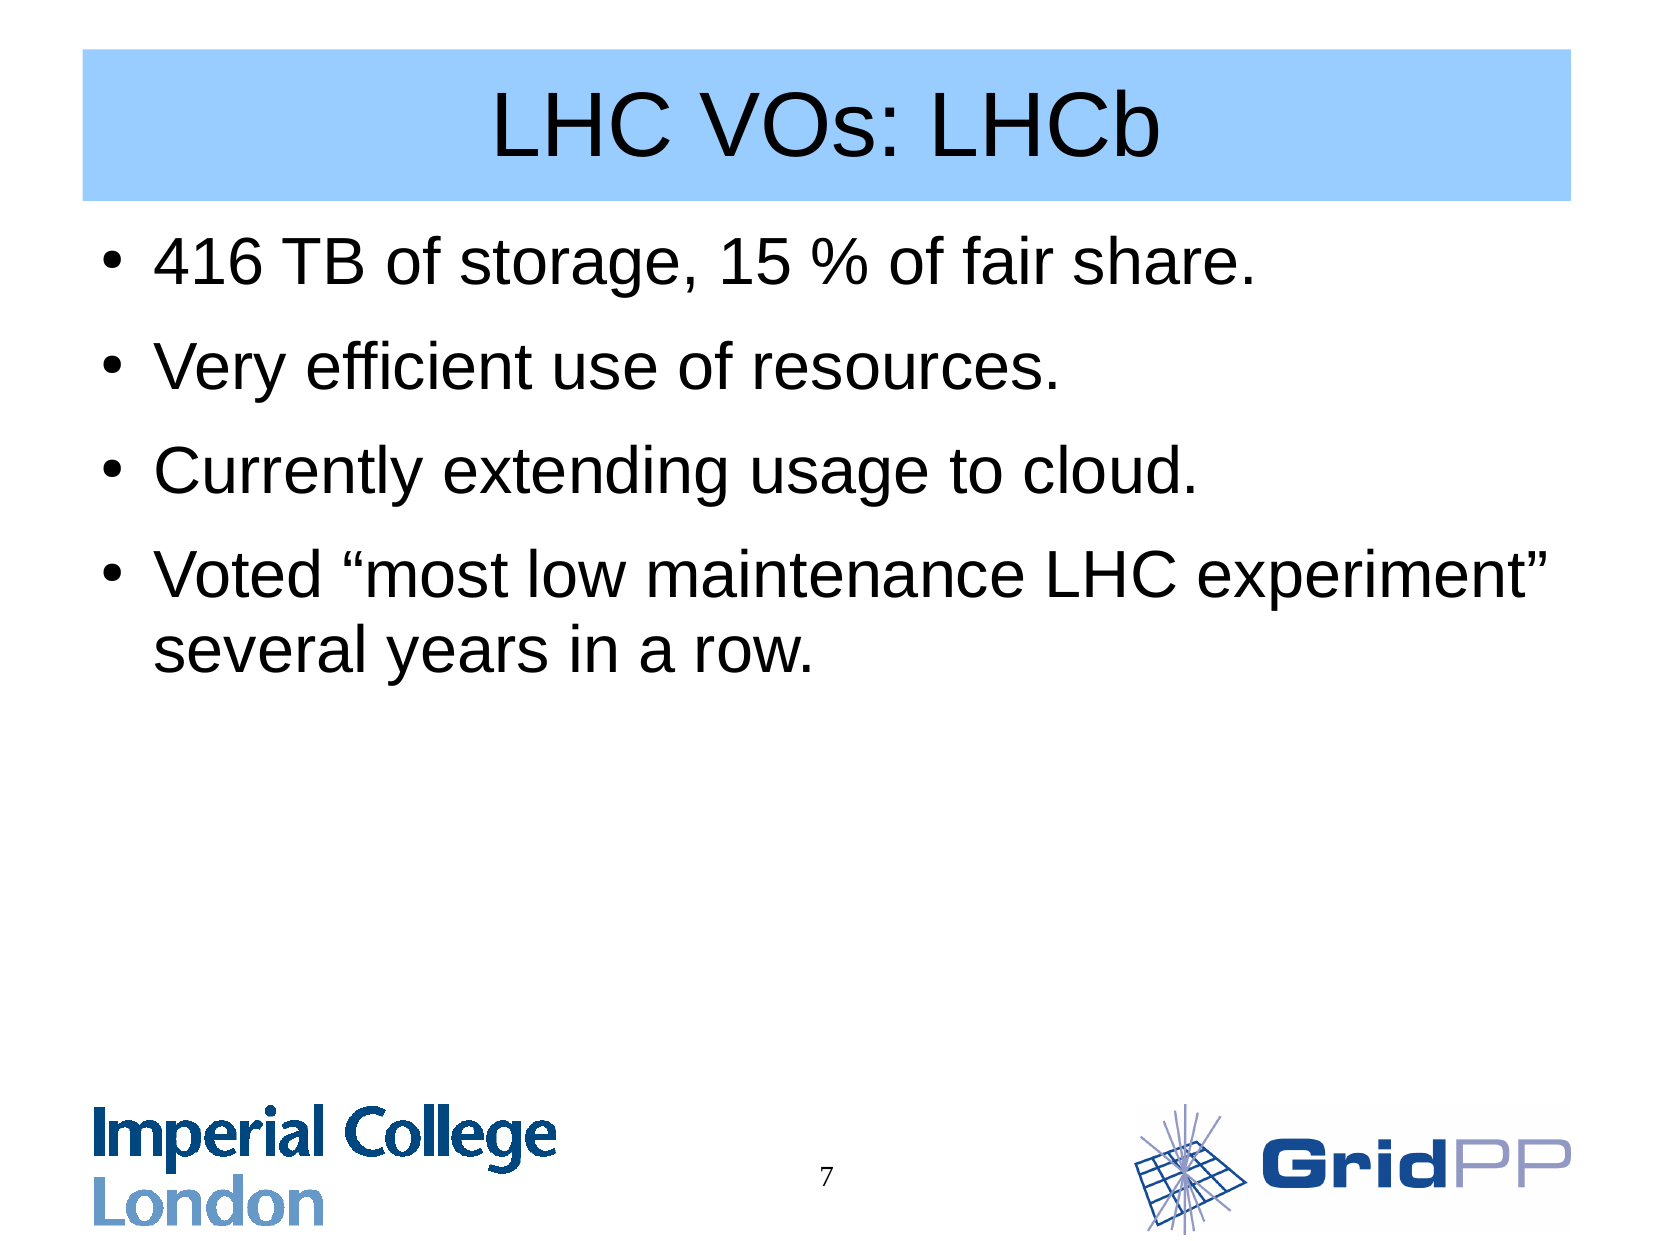

# LHC VOs: LHCb
416 TB of storage, 15 % of fair share.
Very efficient use of resources.
Currently extending usage to cloud.
Voted “most low maintenance LHC experiment” several years in a row.
7